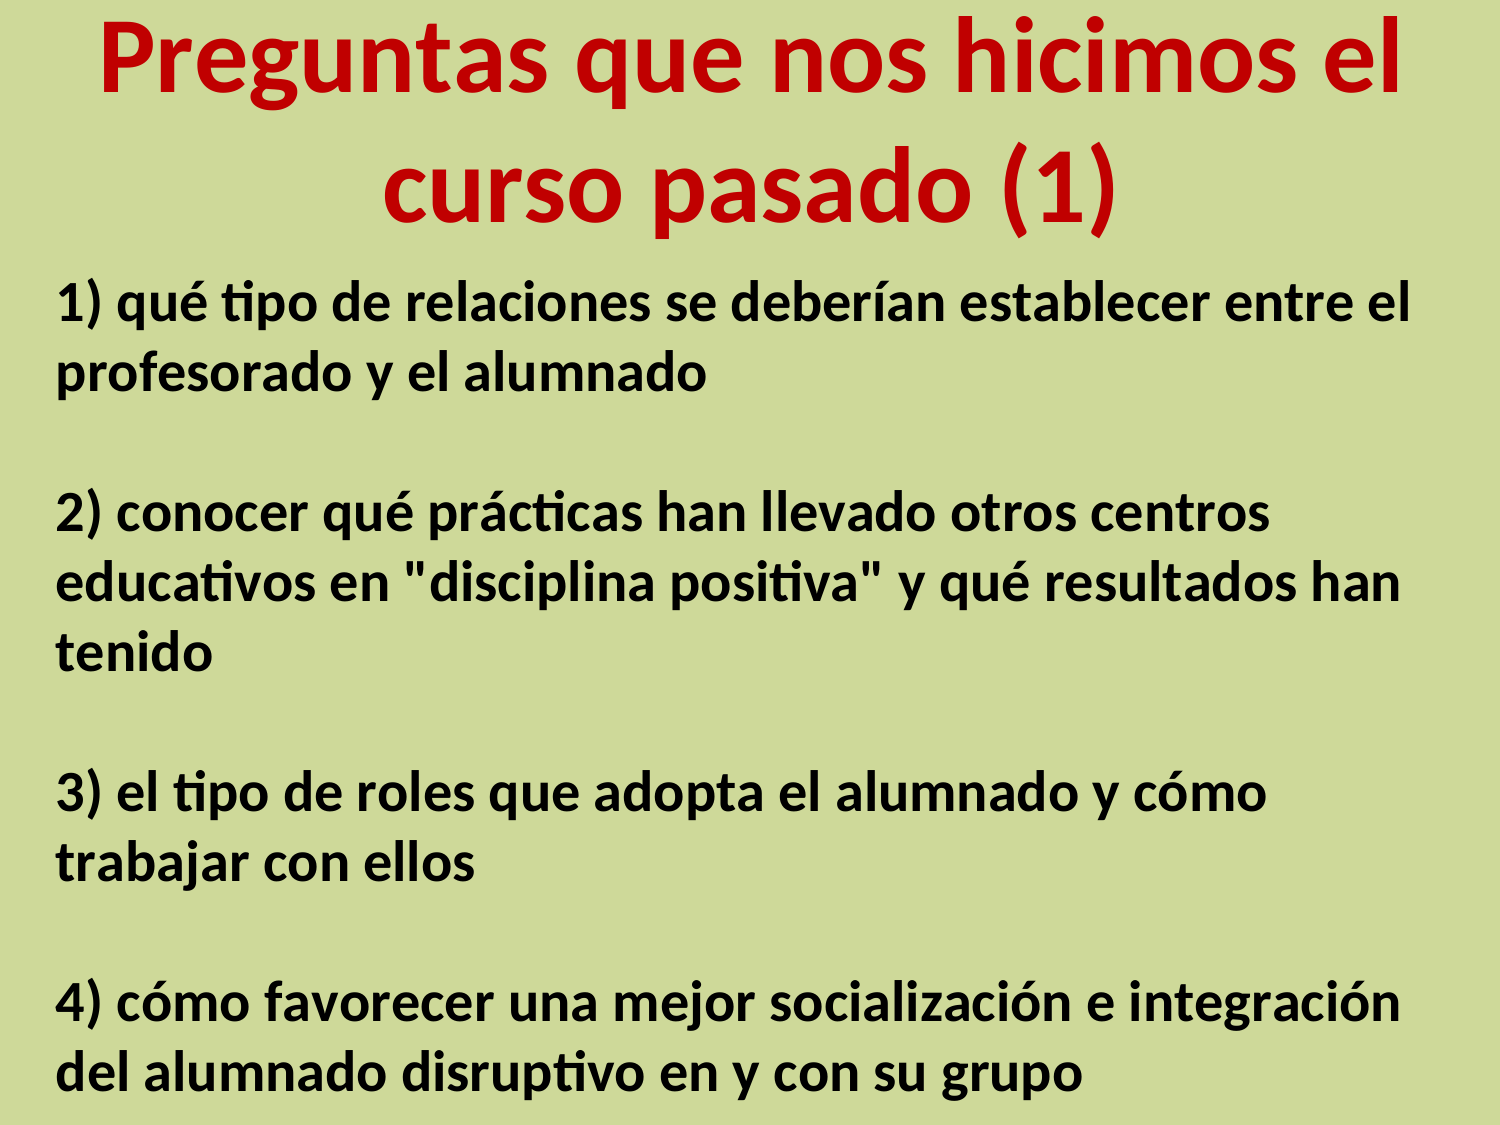

# Preguntas que nos hicimos el curso pasado (1)
1) qué tipo de relaciones se deberían establecer entre el profesorado y el alumnado
2) conocer qué prácticas han llevado otros centros educativos en "disciplina positiva" y qué resultados han tenido
3) el tipo de roles que adopta el alumnado y cómo trabajar con ellos
4) cómo favorecer una mejor socialización e integración del alumnado disruptivo en y con su grupo